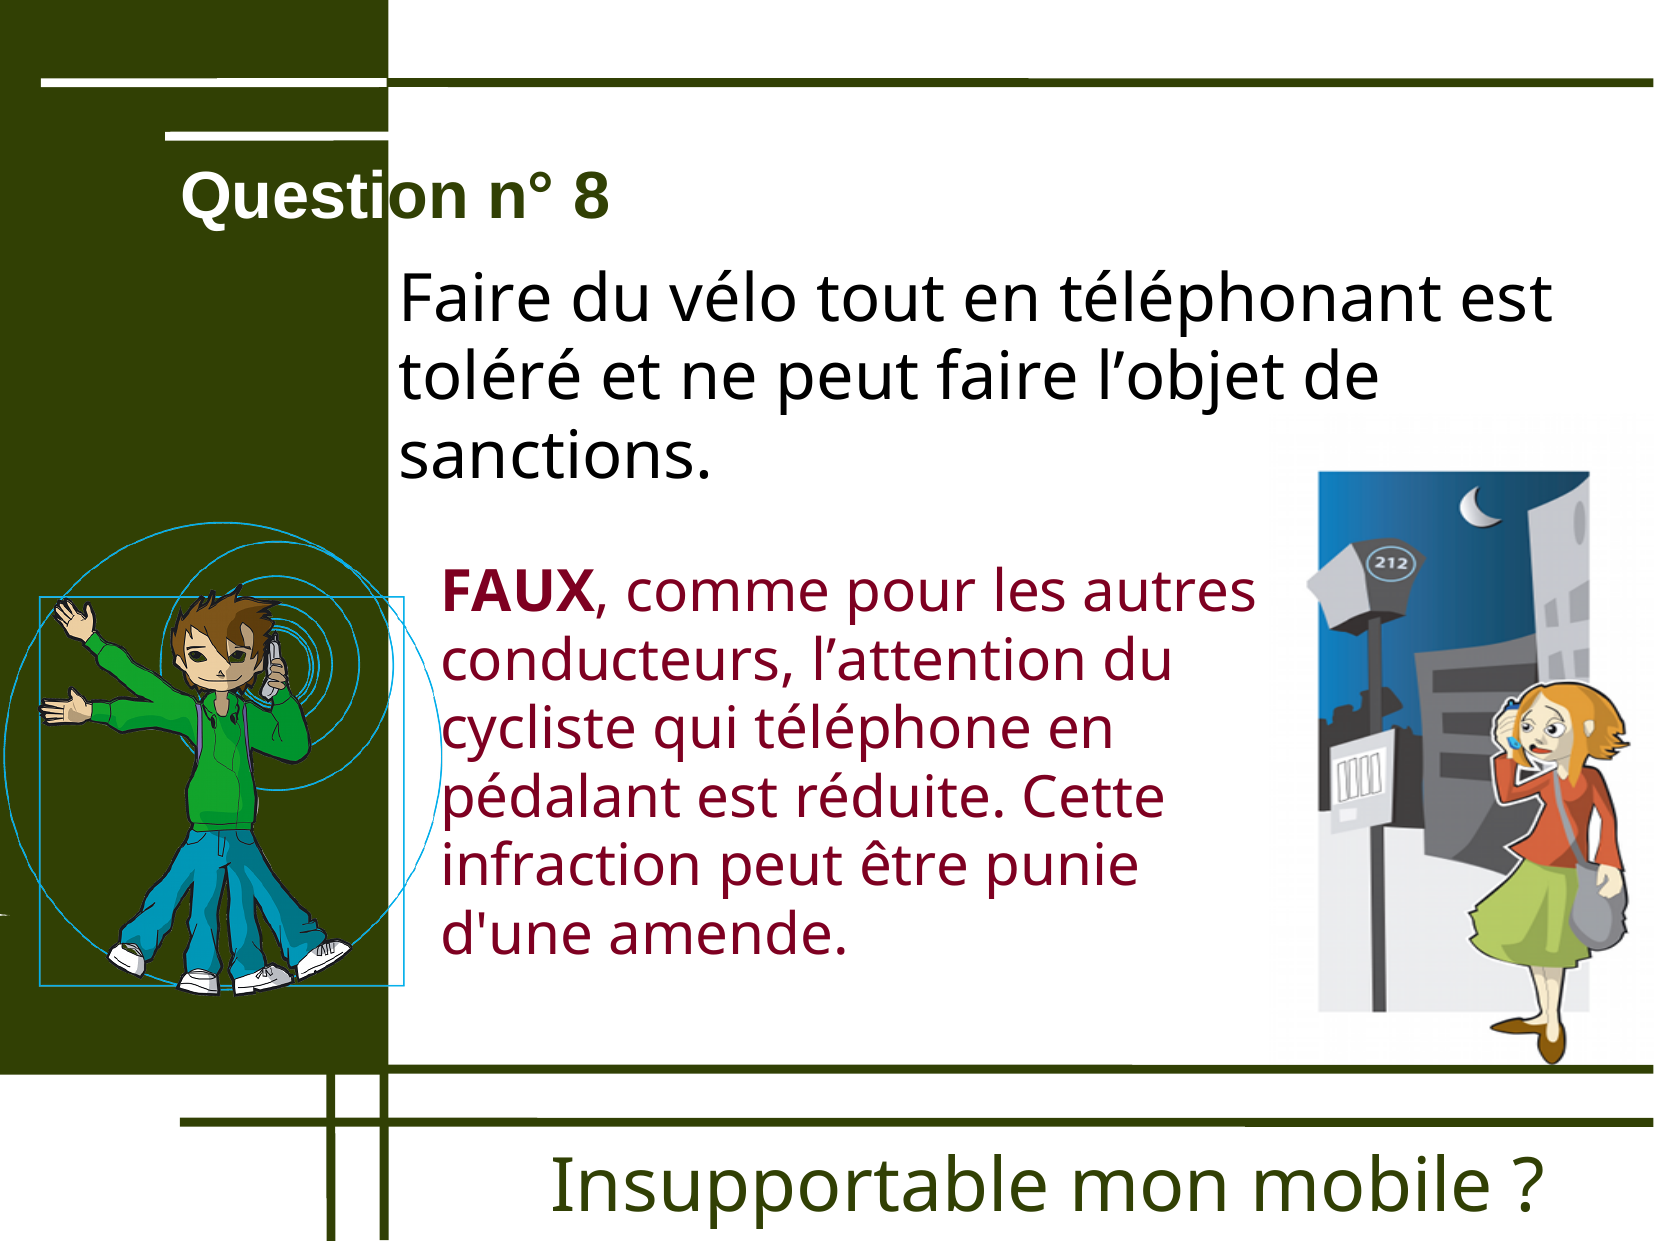

Question n° 8
Faire du vélo tout en téléphonant est toléré et ne peut faire l’objet de sanctions.
FAUX, comme pour les autres conducteurs, l’attention du cycliste qui téléphone en pédalant est réduite. Cette infraction peut être punie d'une amende.
Insupportable mon mobile ?